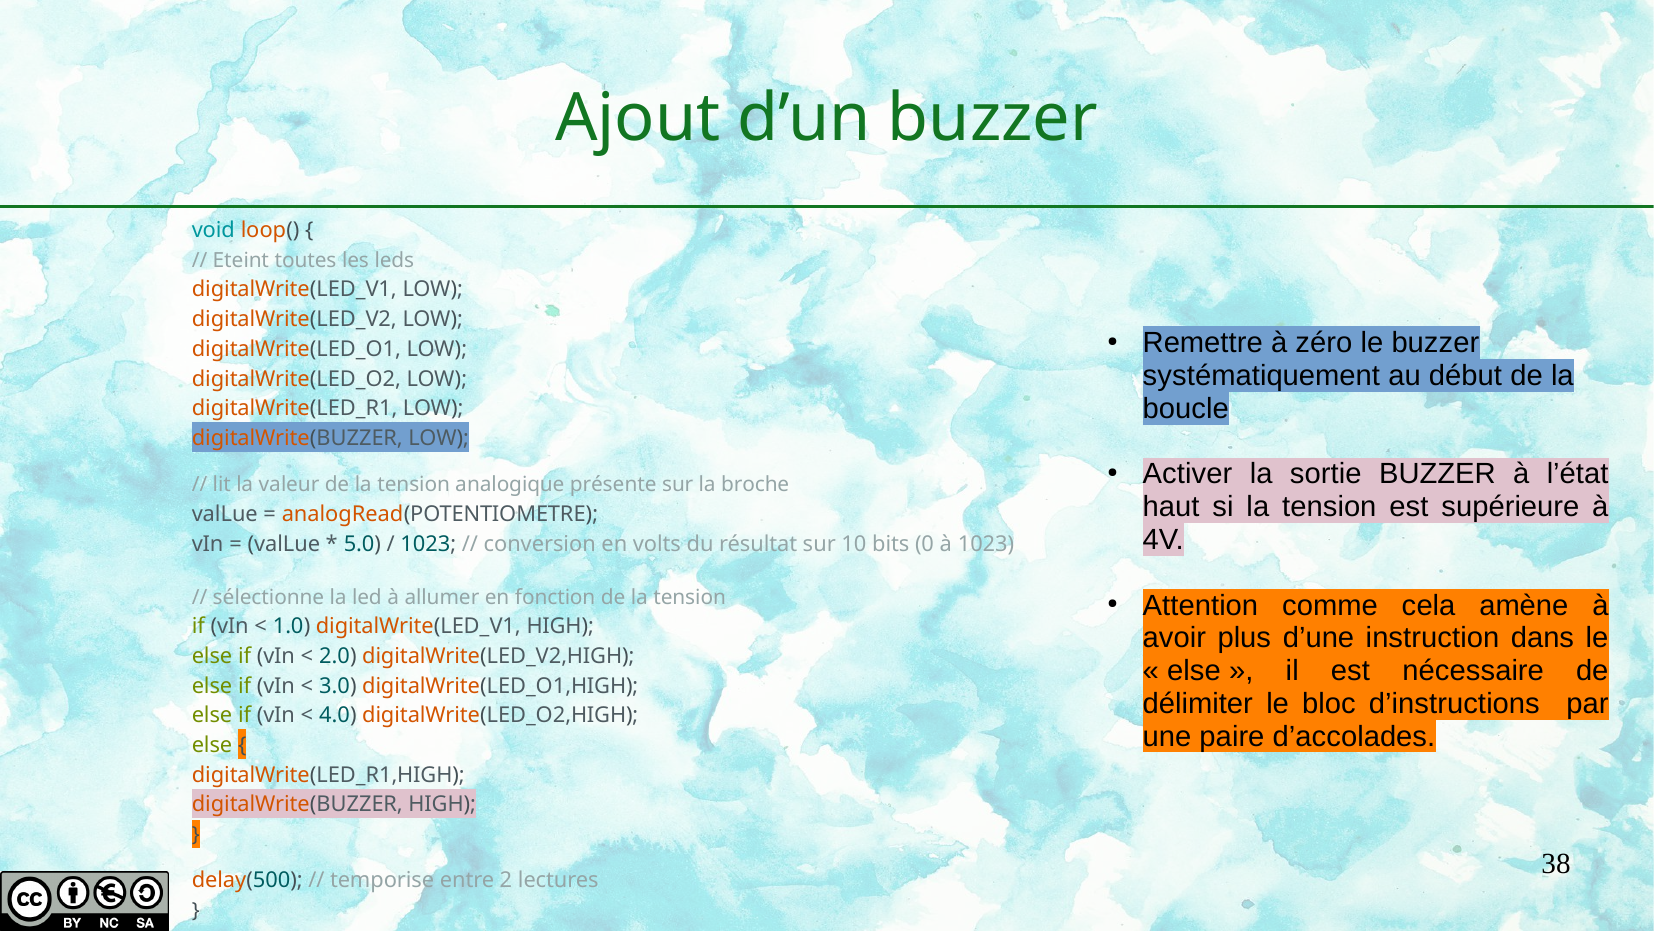

# Ajout d’un buzzer
void loop() {
// Eteint toutes les leds
digitalWrite(LED_V1, LOW);
digitalWrite(LED_V2, LOW);
digitalWrite(LED_O1, LOW);
digitalWrite(LED_O2, LOW);
digitalWrite(LED_R1, LOW);
digitalWrite(BUZZER, LOW);
// lit la valeur de la tension analogique présente sur la broche
valLue = analogRead(POTENTIOMETRE);
vIn = (valLue * 5.0) / 1023; // conversion en volts du résultat sur 10 bits (0 à 1023)
// sélectionne la led à allumer en fonction de la tension
if (vIn < 1.0) digitalWrite(LED_V1, HIGH);
else if (vIn < 2.0) digitalWrite(LED_V2,HIGH);
else if (vIn < 3.0) digitalWrite(LED_O1,HIGH);
else if (vIn < 4.0) digitalWrite(LED_O2,HIGH);
else {
digitalWrite(LED_R1,HIGH);
digitalWrite(BUZZER, HIGH);
}
delay(500); // temporise entre 2 lectures
}
Remettre à zéro le buzzer systématiquement au début de la boucle
Activer la sortie BUZZER à l’état haut si la tension est supérieure à 4V.
Attention comme cela amène à avoir plus d’une instruction dans le « else », il est nécessaire de délimiter le bloc d’instructions par une paire d’accolades.
38